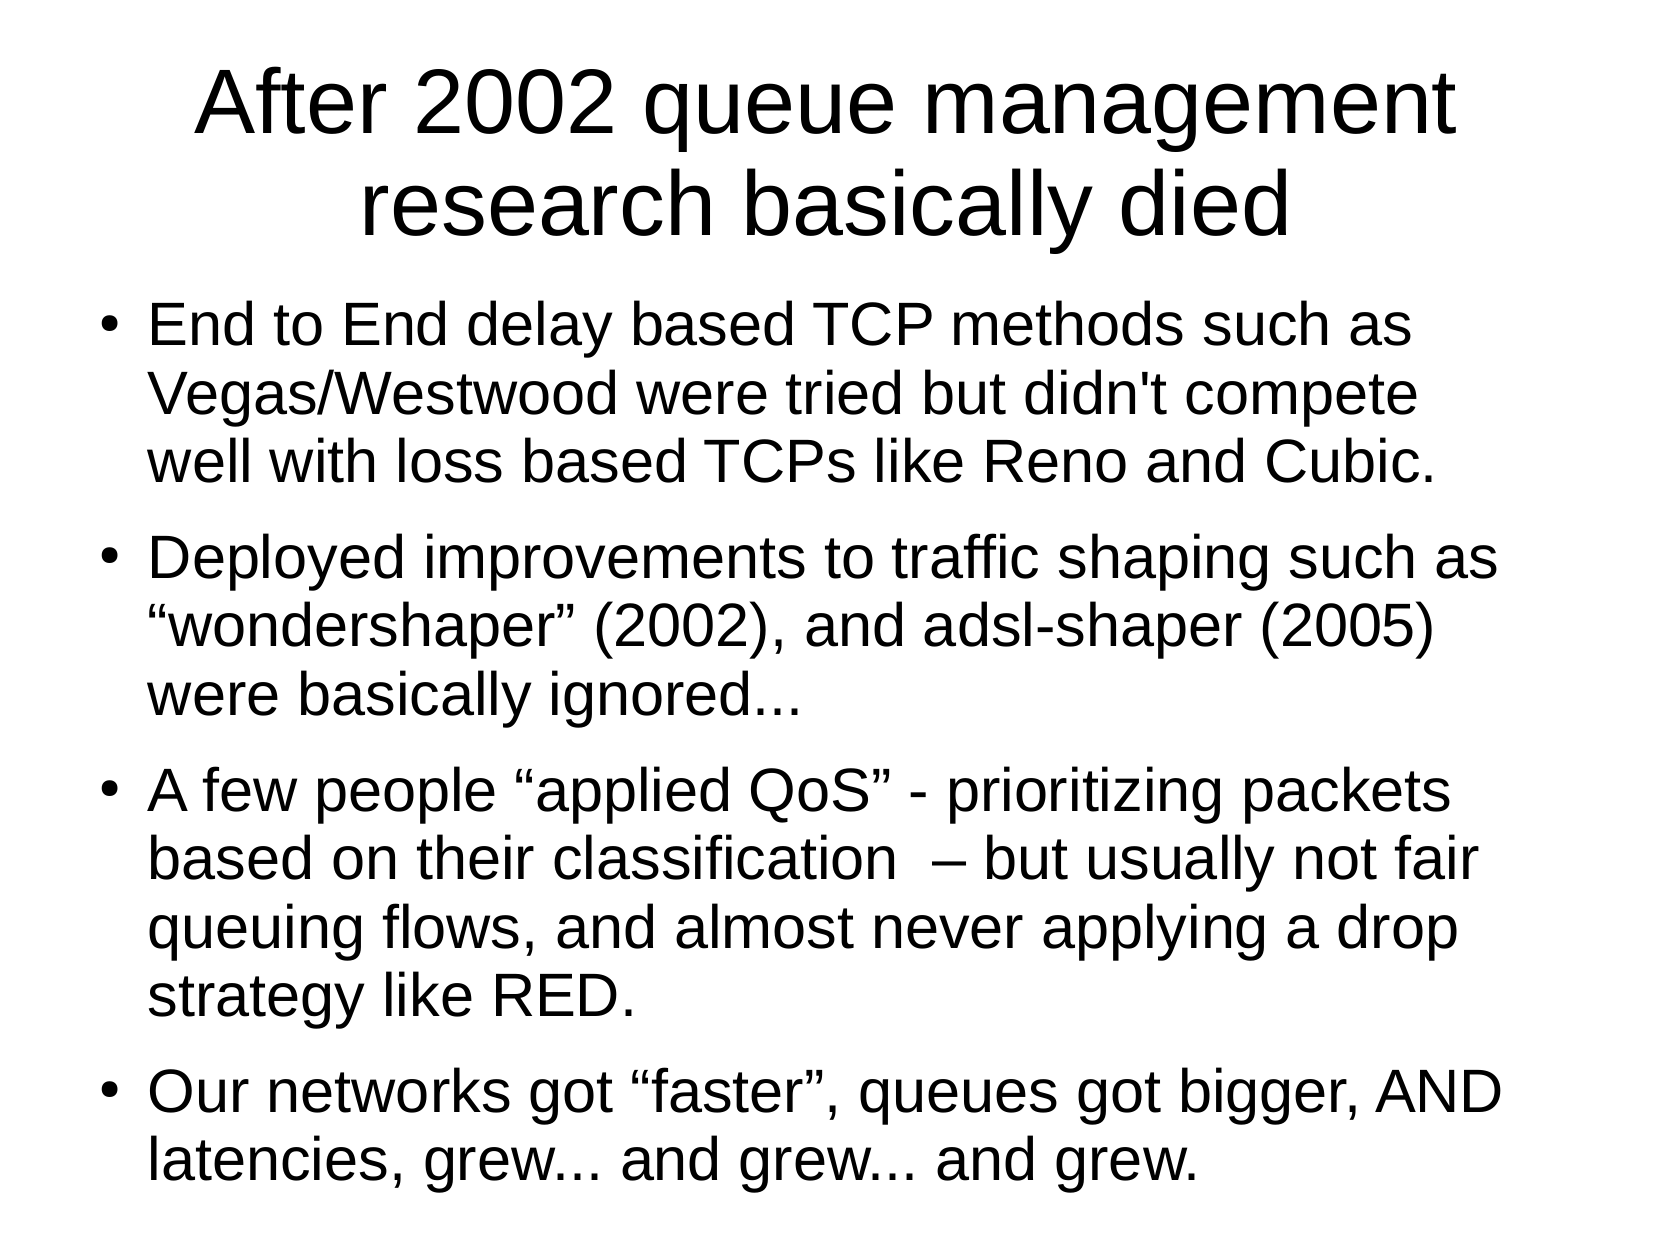

# After 2002 queue management research basically died
End to End delay based TCP methods such as Vegas/Westwood were tried but didn't compete well with loss based TCPs like Reno and Cubic.
Deployed improvements to traffic shaping such as “wondershaper” (2002), and adsl-shaper (2005) were basically ignored...
A few people “applied QoS” - prioritizing packets based on their classification – but usually not fair queuing flows, and almost never applying a drop strategy like RED.
Our networks got “faster”, queues got bigger, AND latencies, grew... and grew... and grew.